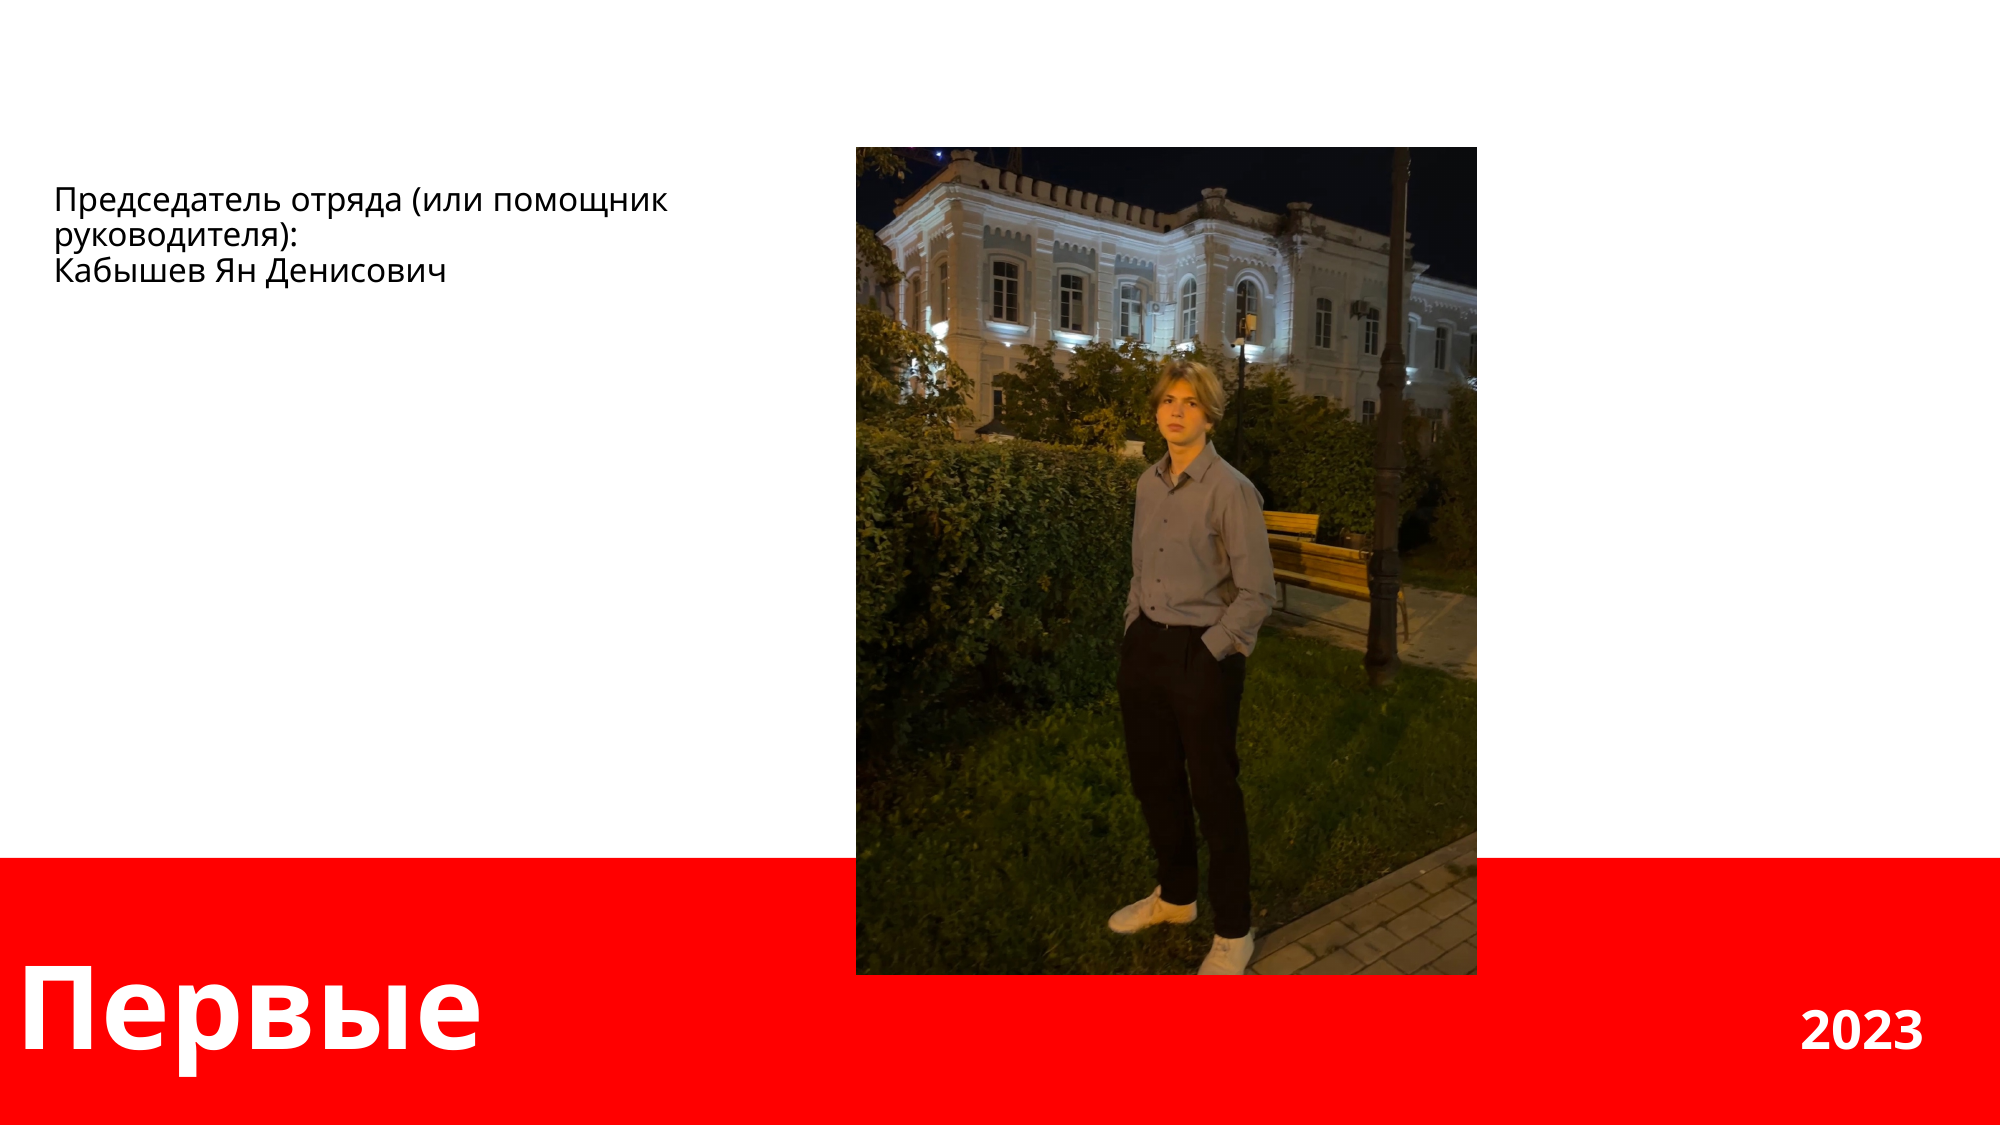

Председатель отряда (или помощник руководителя):
Кабышев Ян Денисович
# Первые 2023